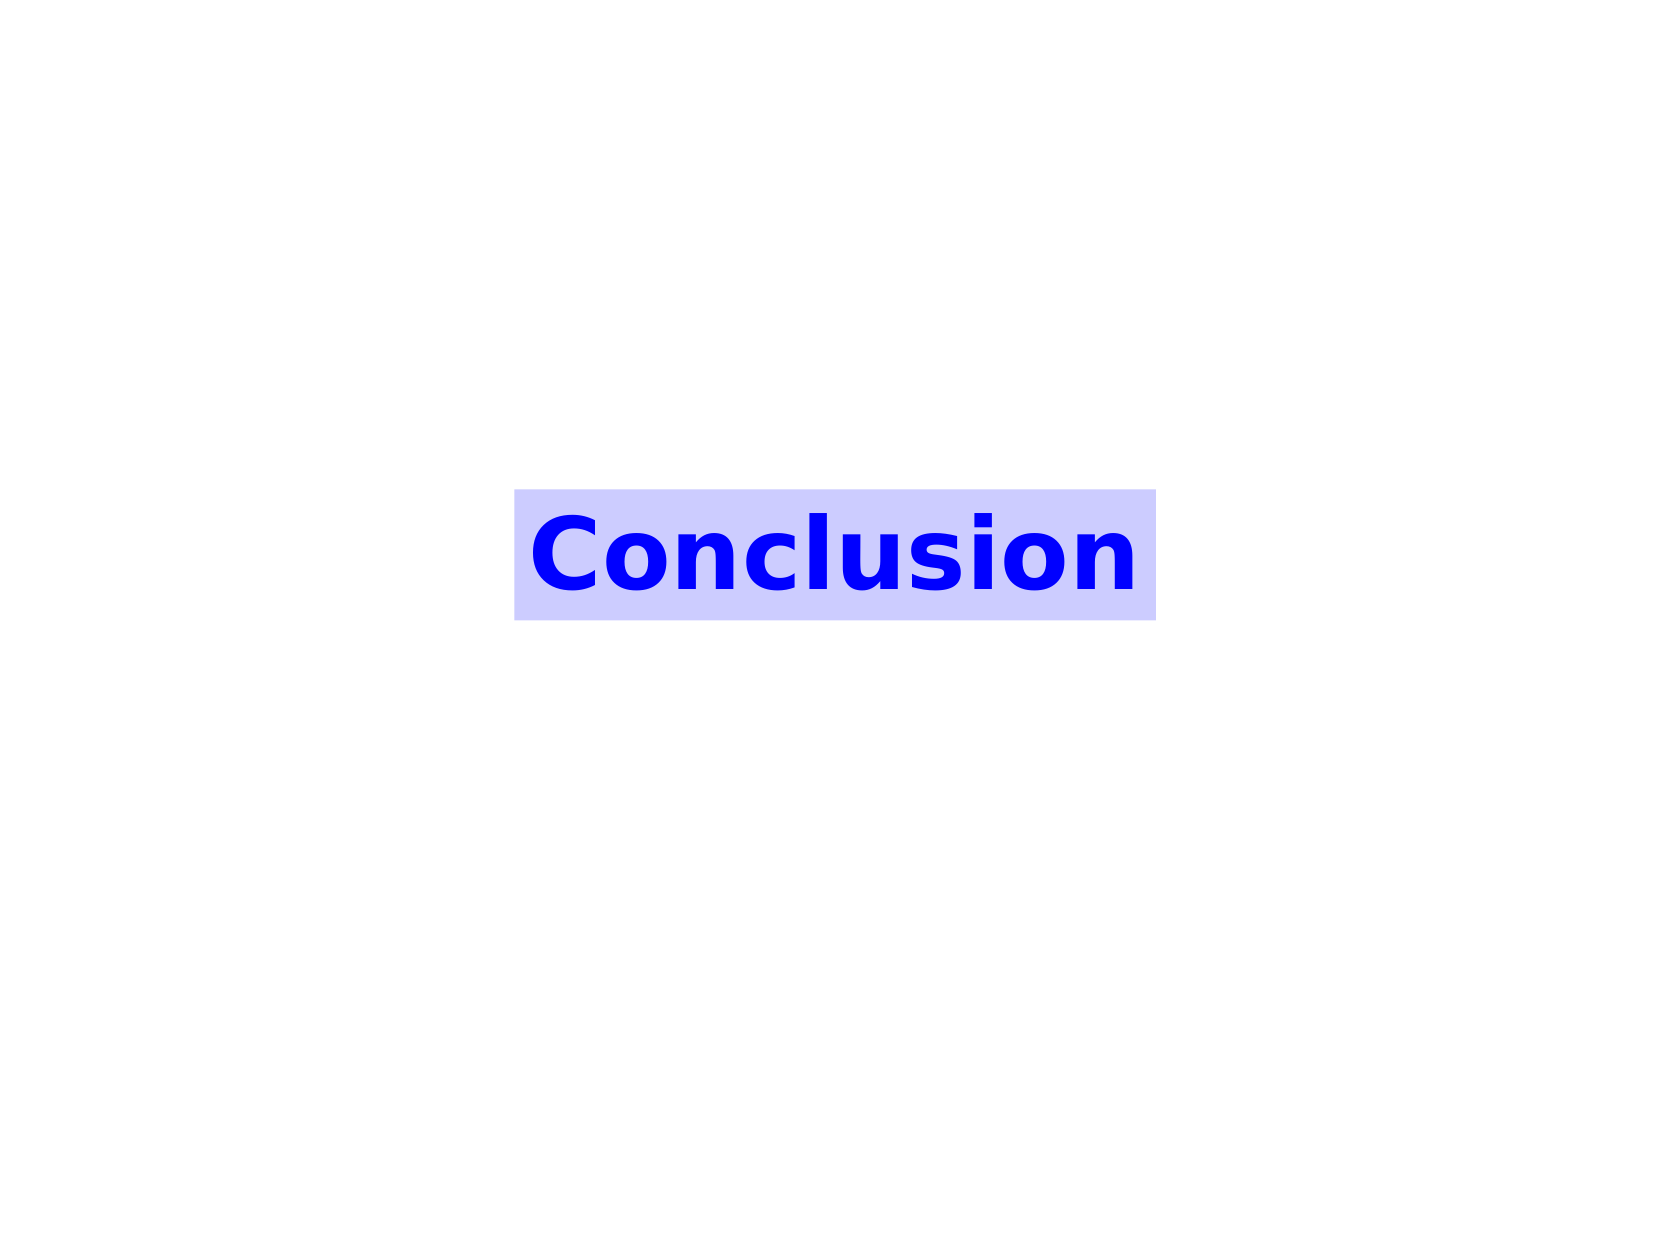

Conclusion
22
Pierre Van Mechelen - Forward Physics at CMS - DIS Workshop - London - April 9, 2008